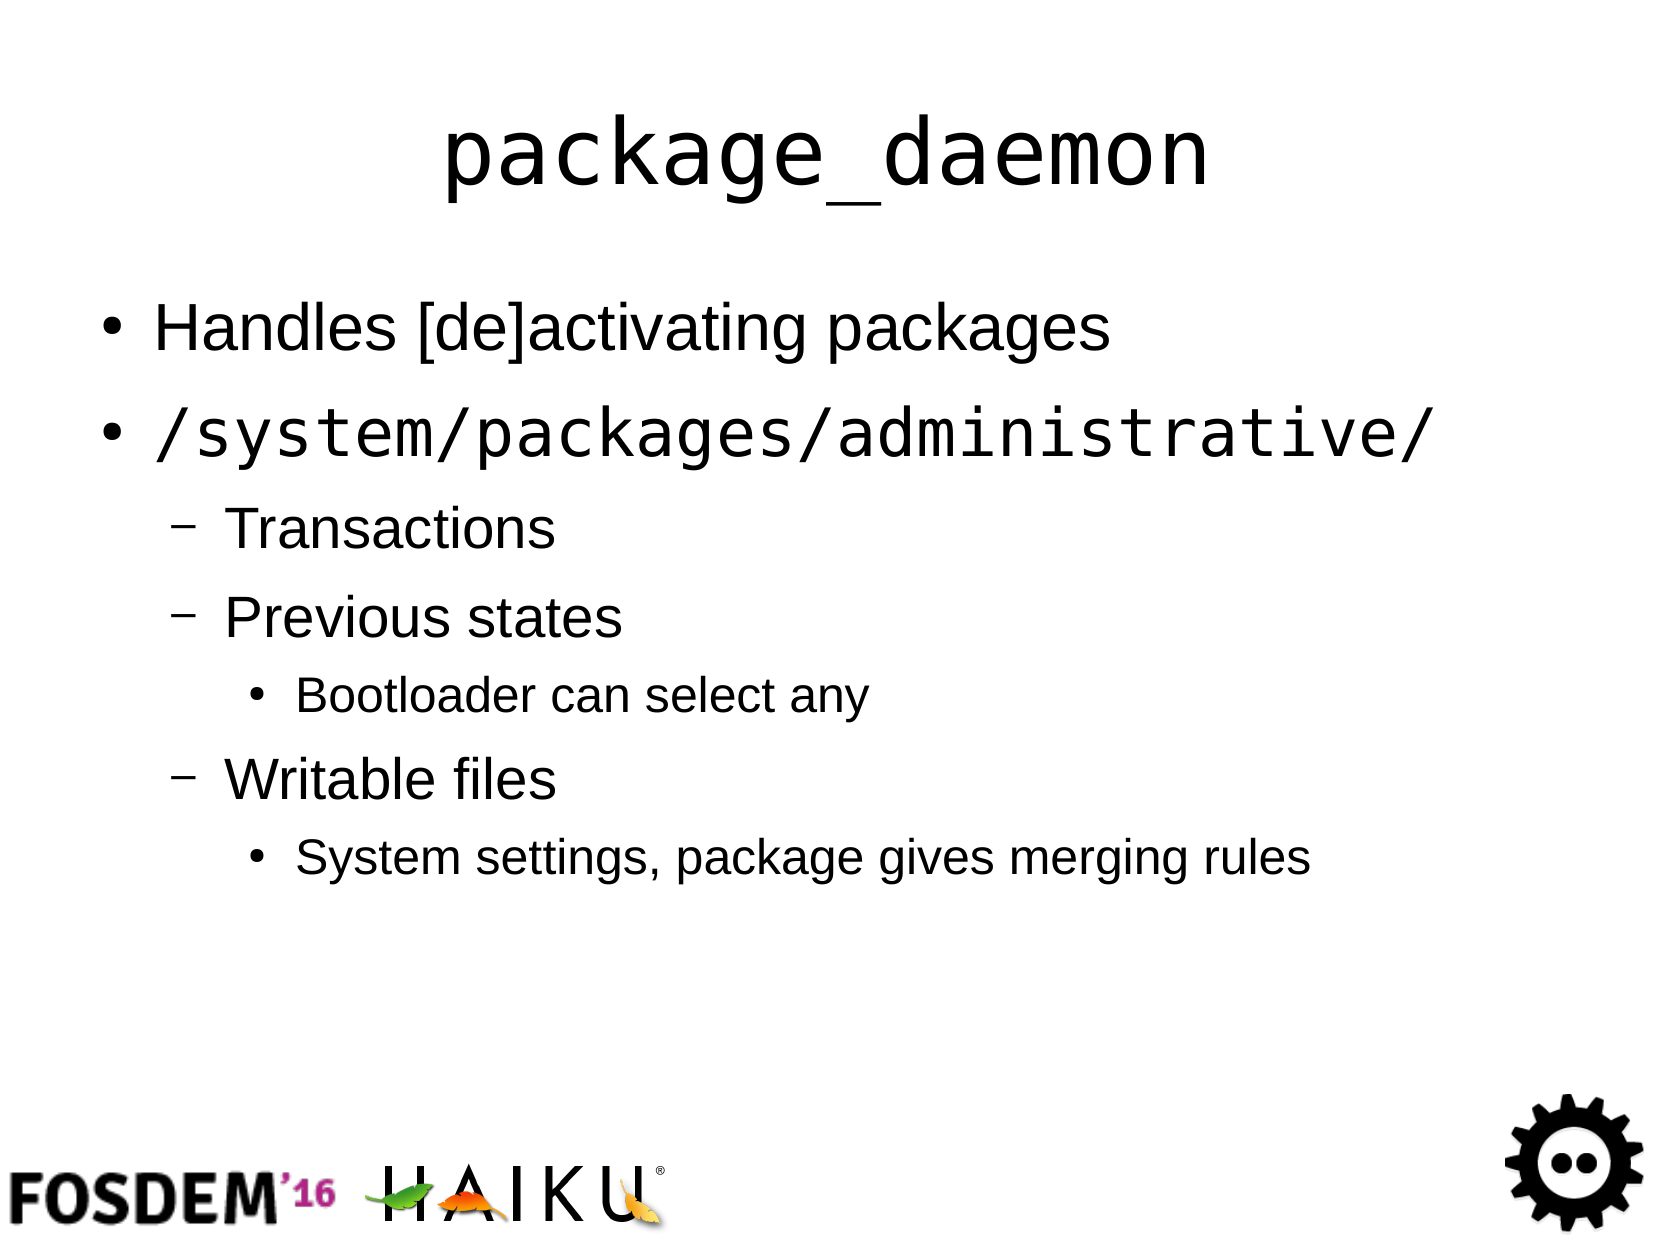

# package_daemon
Handles [de]activating packages
/system/packages/administrative/
Transactions
Previous states
Bootloader can select any
Writable files
System settings, package gives merging rules